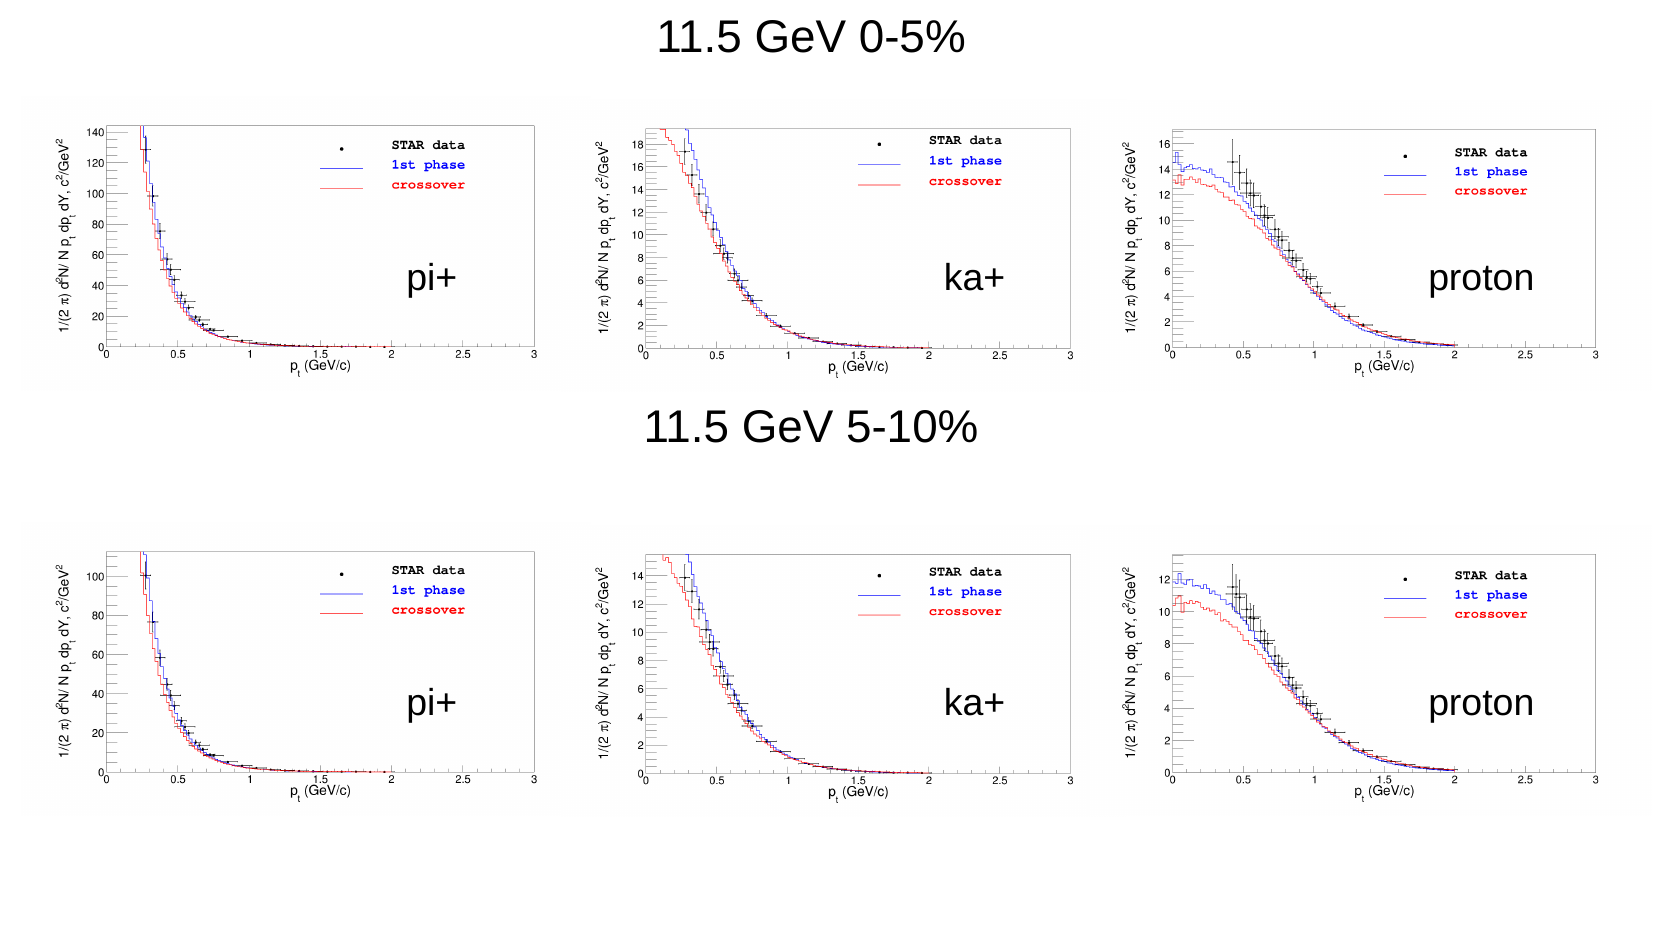

# 11.5 GeV 0-5%
pi+
ka+
proton
11.5 GeV 5-10%
pi+
ka+
proton